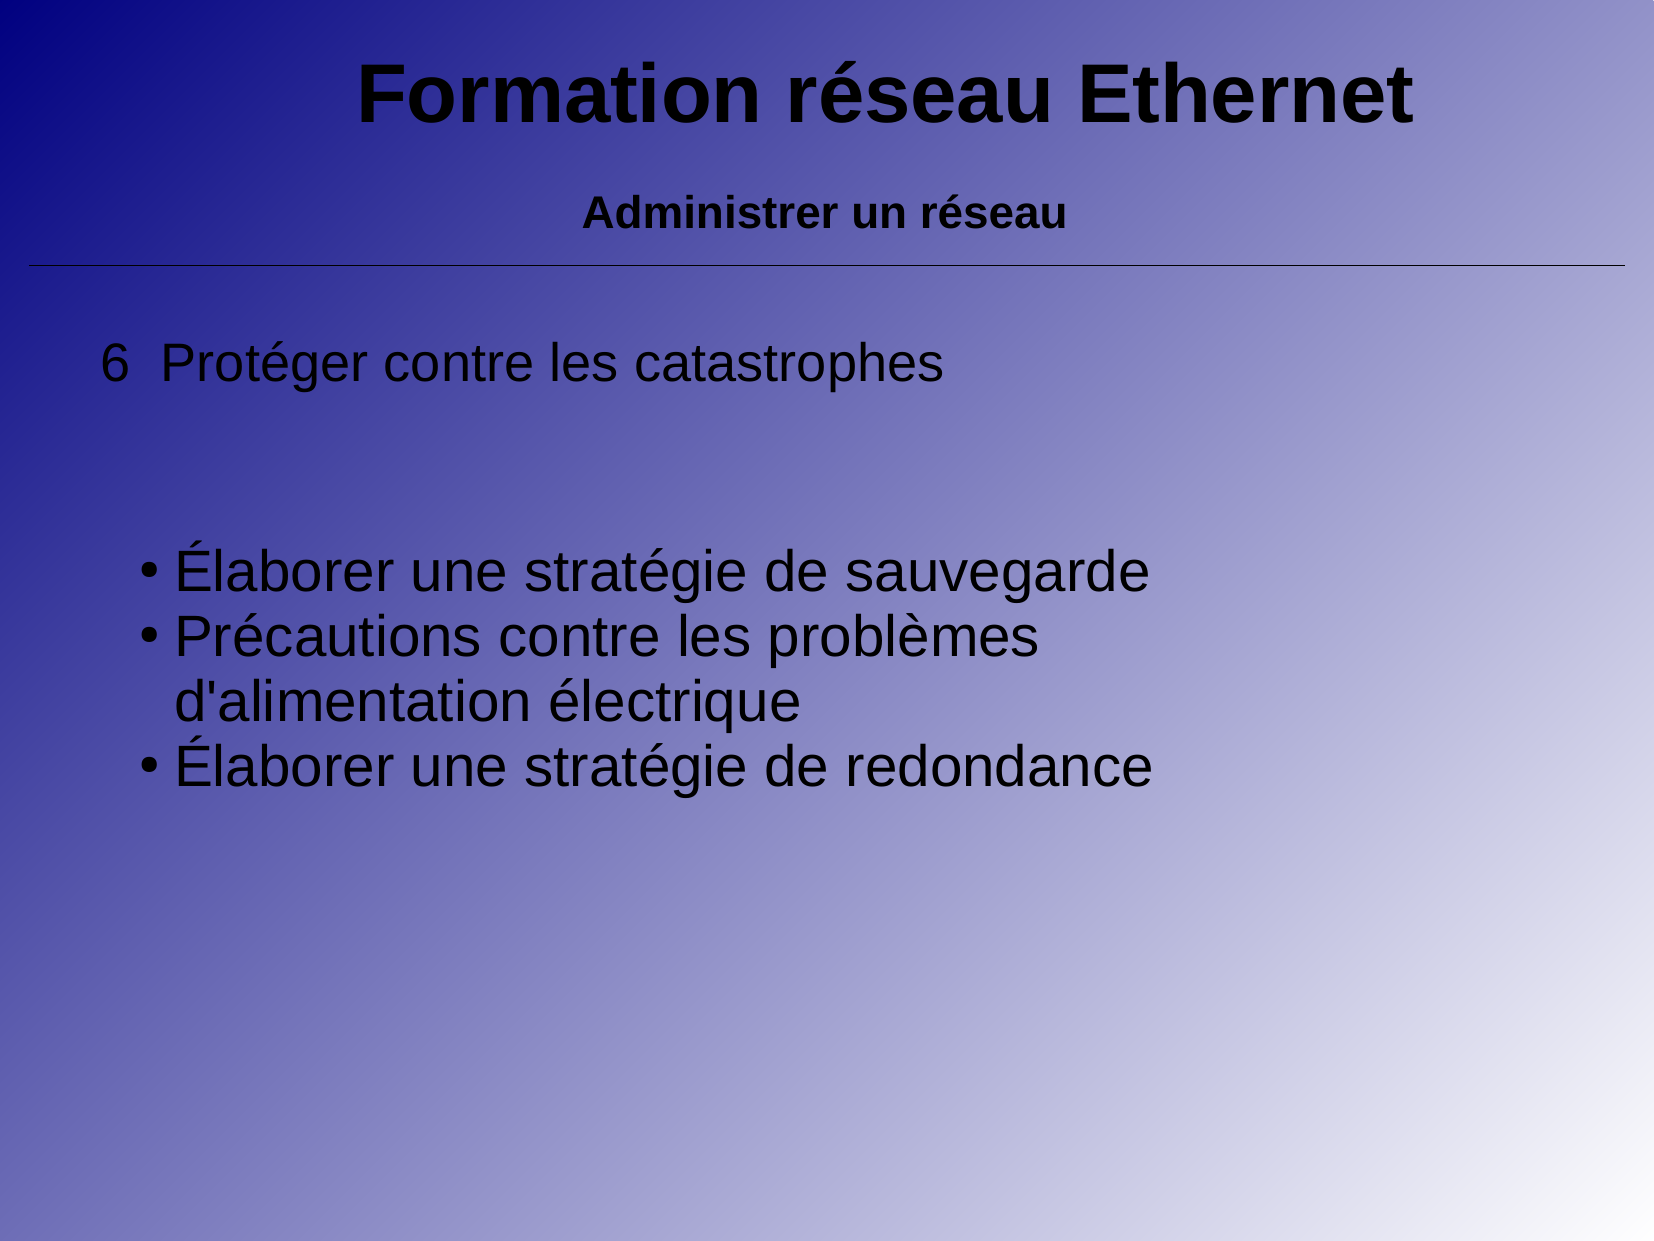

Formation réseau Ethernet
Administrer un réseau
6 Protéger contre les catastrophes
Élaborer une stratégie de sauvegarde
Précautions contre les problèmes
d'alimentation électrique
Élaborer une stratégie de redondance